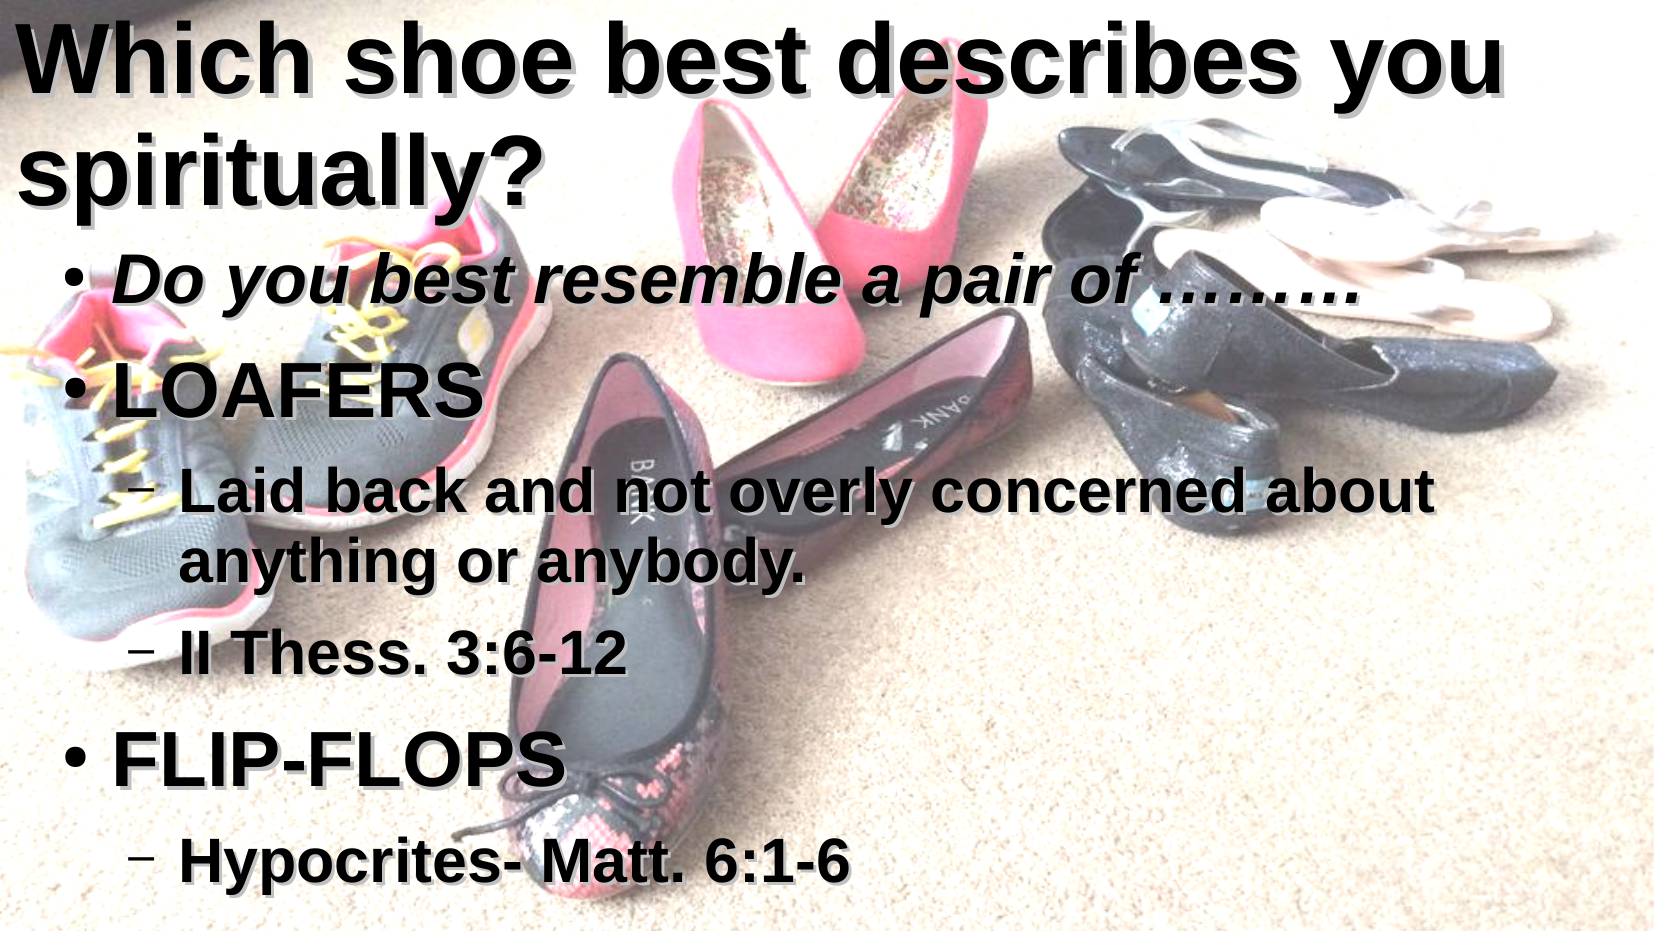

# Which shoe best describes you spiritually?
Do you best resemble a pair of ………
LOAFERS
Laid back and not overly concerned about anything or anybody.
II Thess. 3:6-12
FLIP-FLOPS
Hypocrites- Matt. 6:1-6